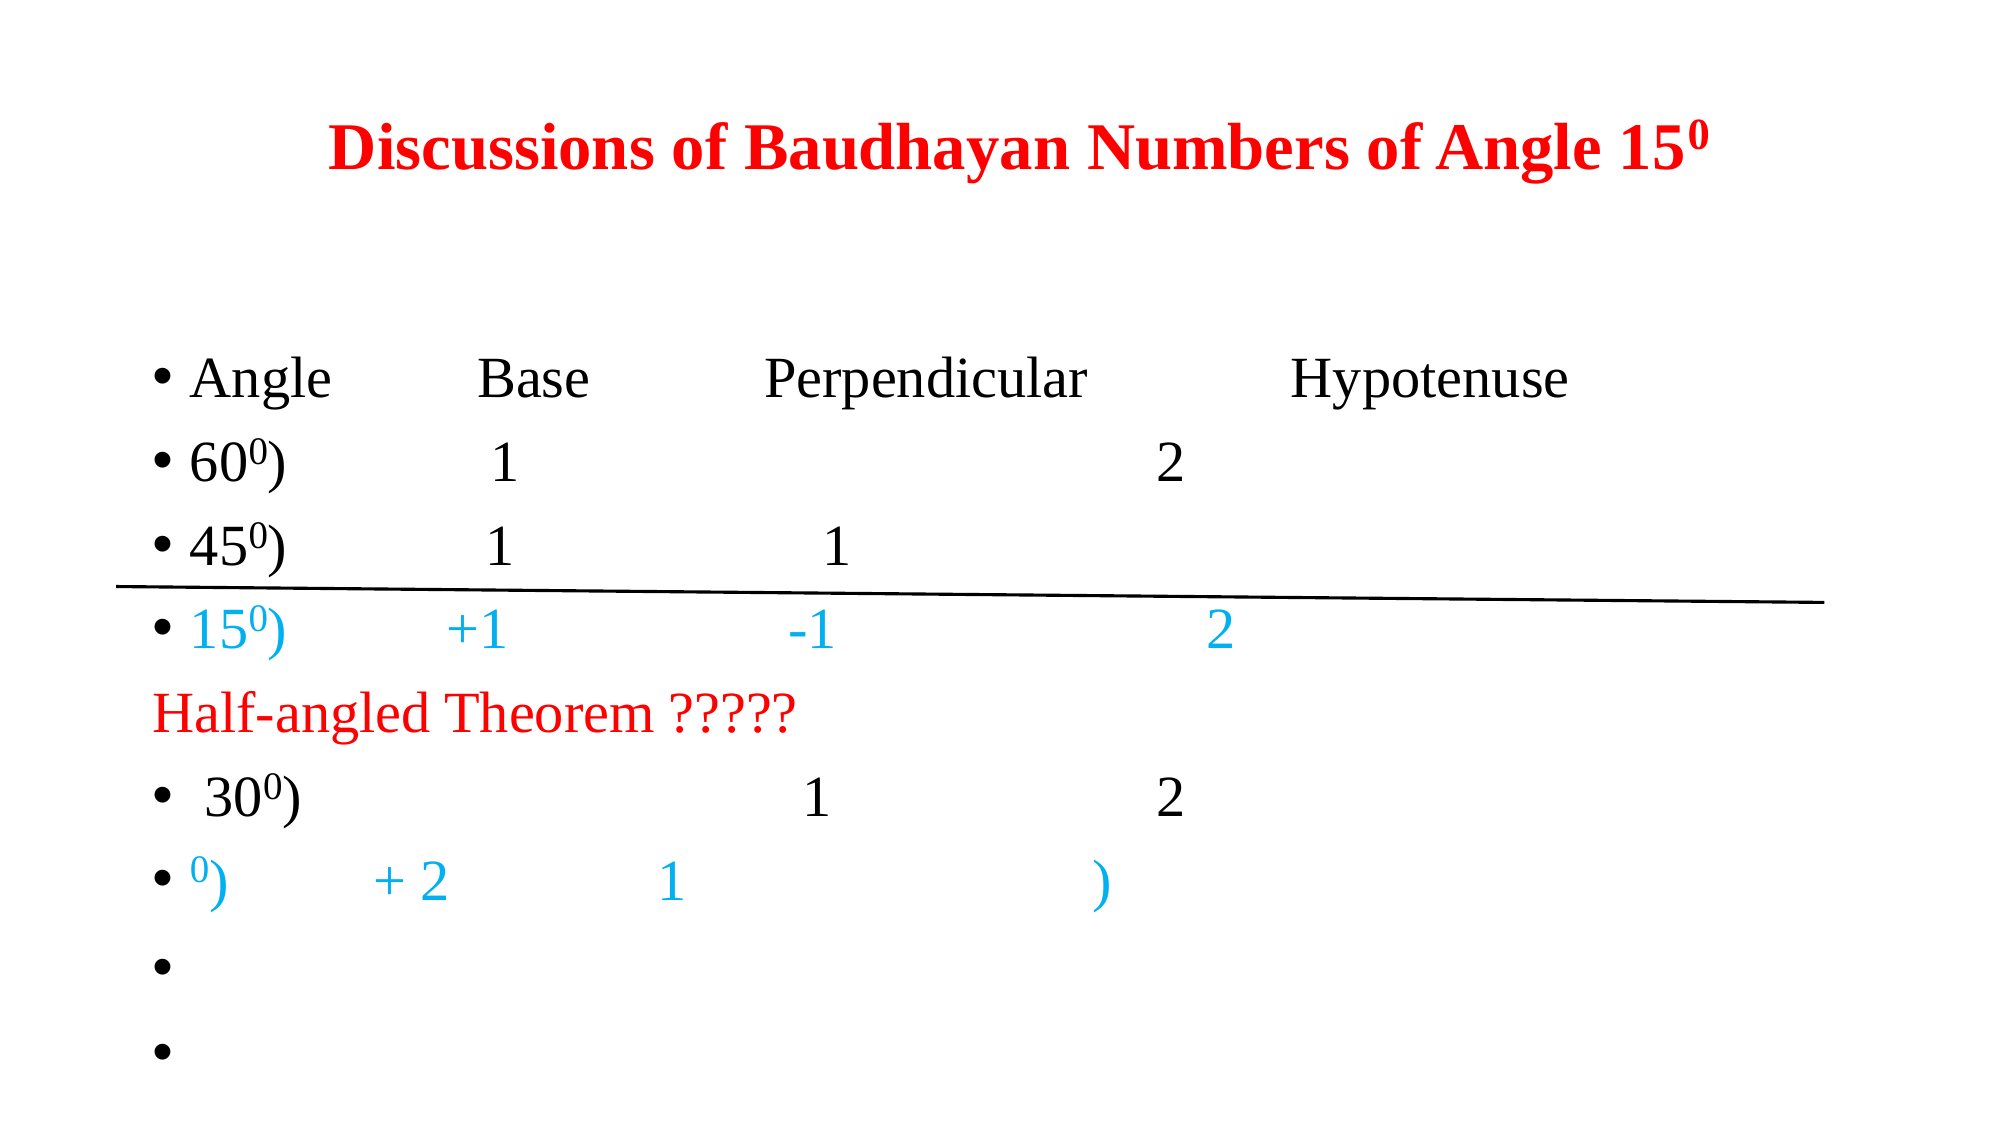

# Discussions of Baudhayan Numbers of Angle 150
Angle Base Perpendicular Hypotenuse
600) 	 1	 	 2
450) 1 		 1
150) +1	 -1	 2
Half-angled Theorem ?????
 300) 	 1	 	 2
0) + 2		 1 )